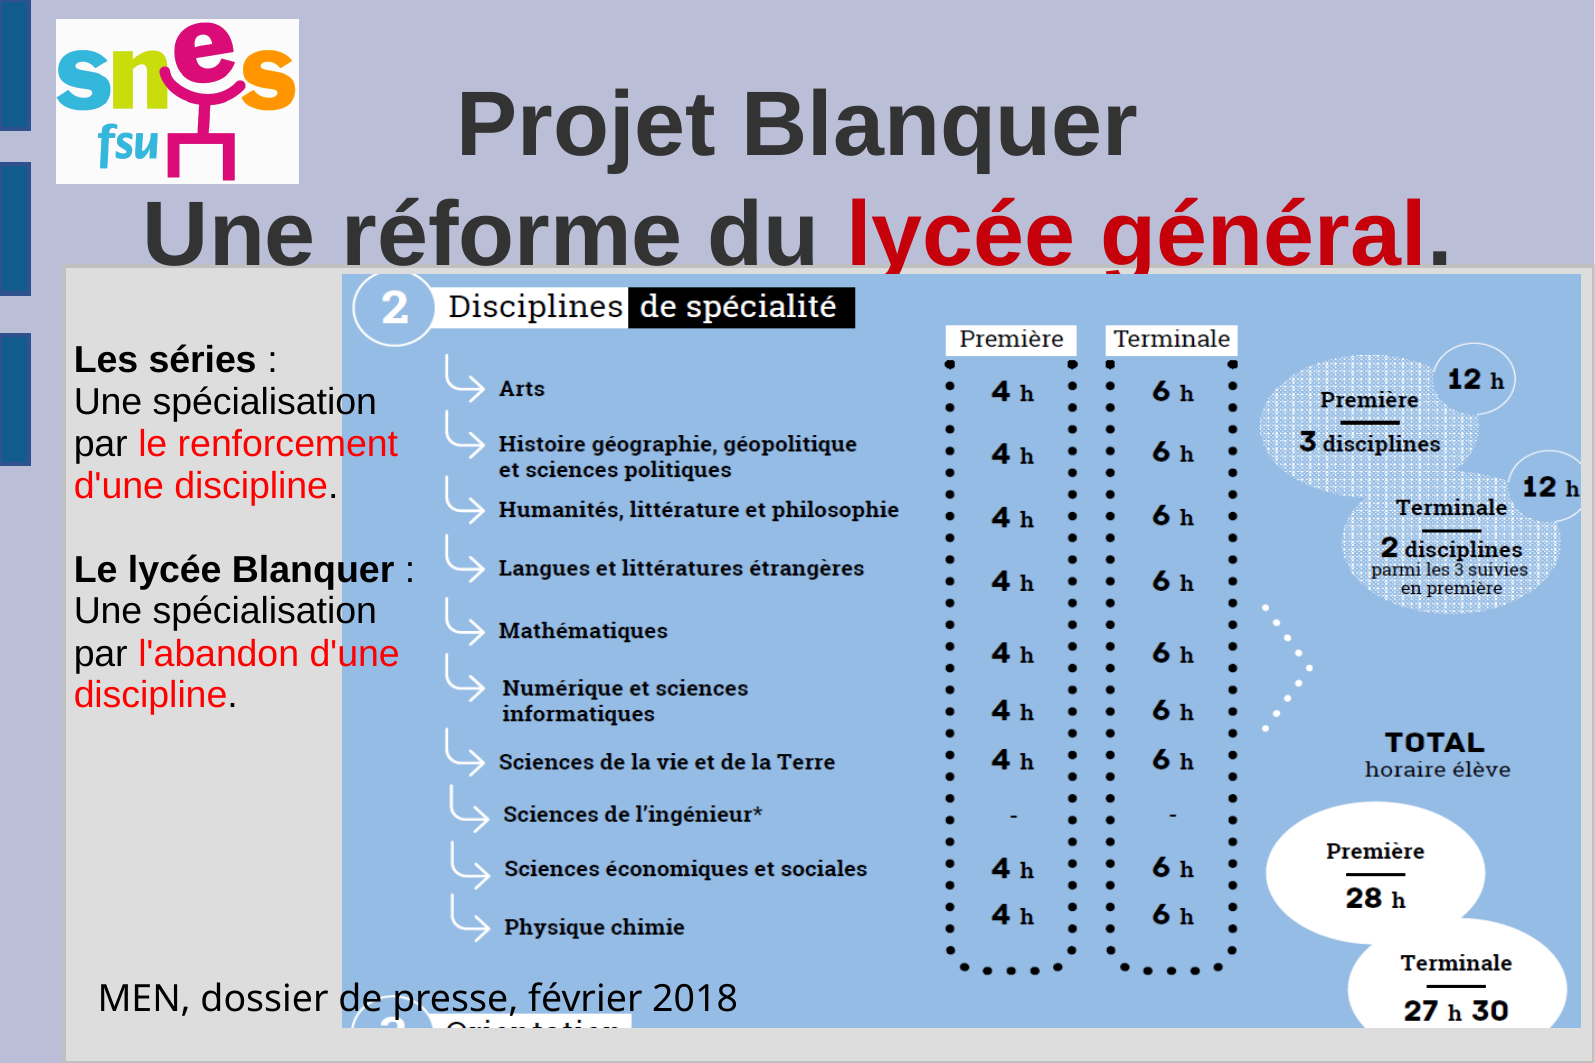

# Projet Blanquer Une réforme du lycée général.
Les séries :
Une spécialisation par le renforcement d'une discipline.
Le lycée Blanquer :
Une spécialisation par l'abandon d'une discipline.
MEN, dossier de presse, février 2018